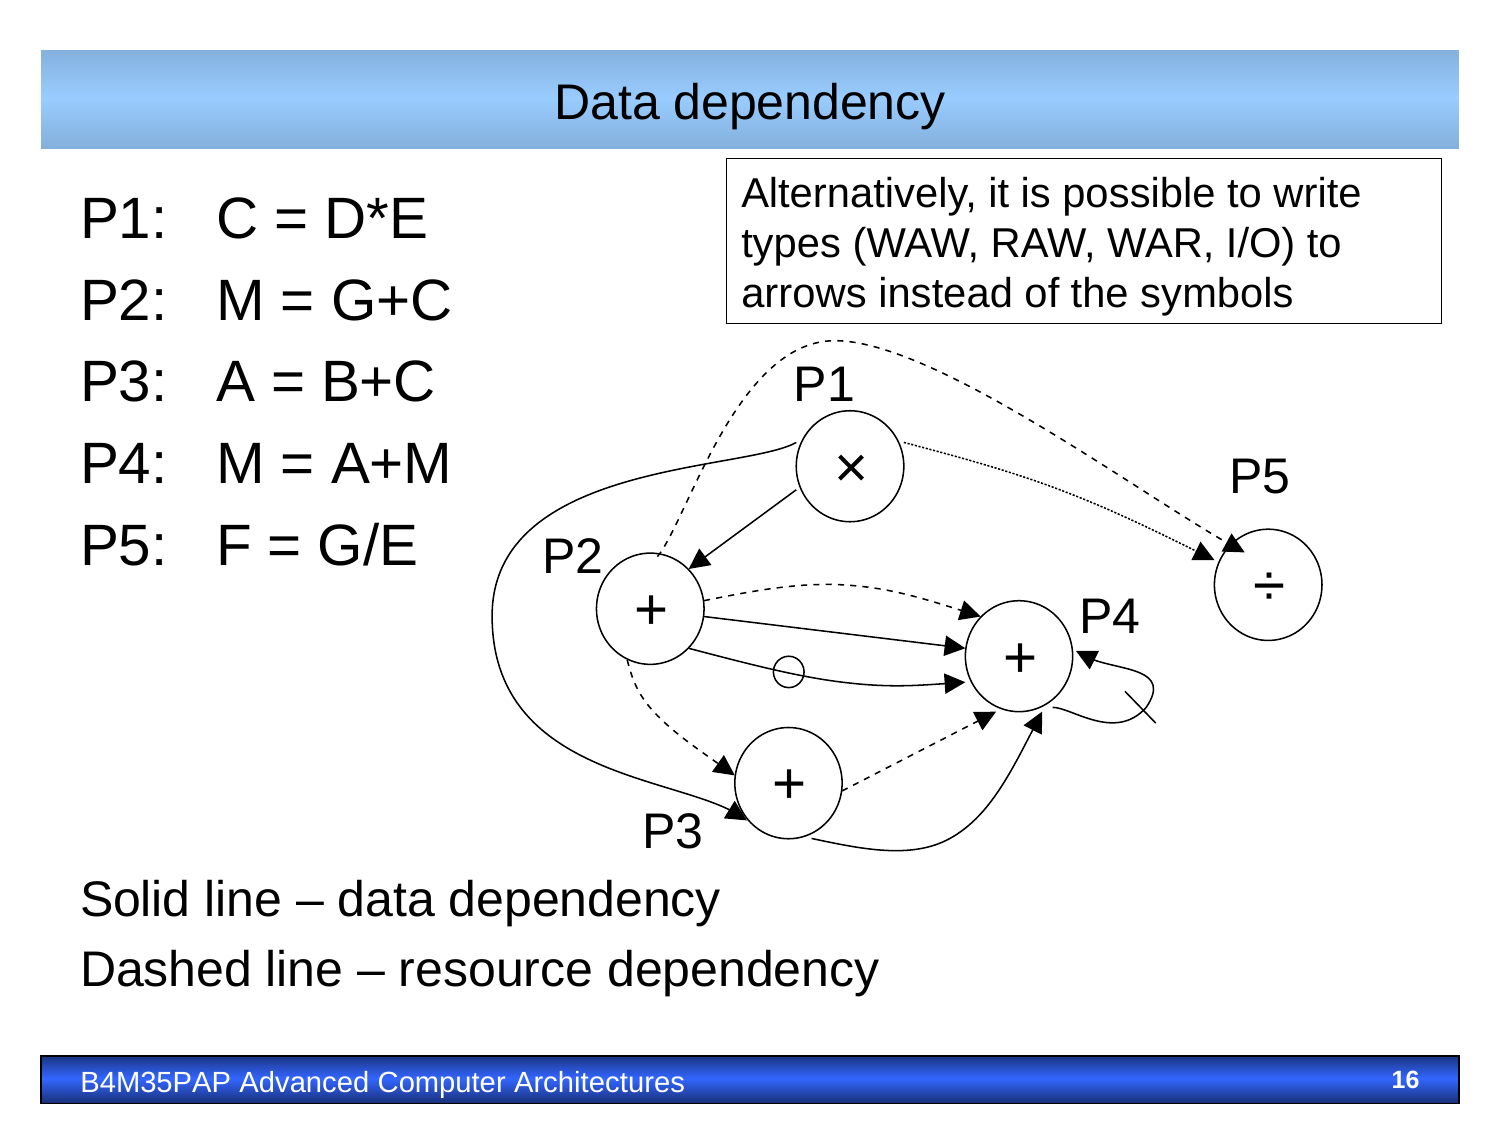

# Data dependency
Alternatively, it is possible to write types (WAW, RAW, WAR, I/O) to arrows instead of the symbols
P1: C = D*E
P2: M = G+C
P3: A = B+C
P4: M = A+M
P5: F = G/E
Solid line – data dependency
Dashed line – resource dependency
P1
×
P5
P2
÷
+
P4
+
+
P3